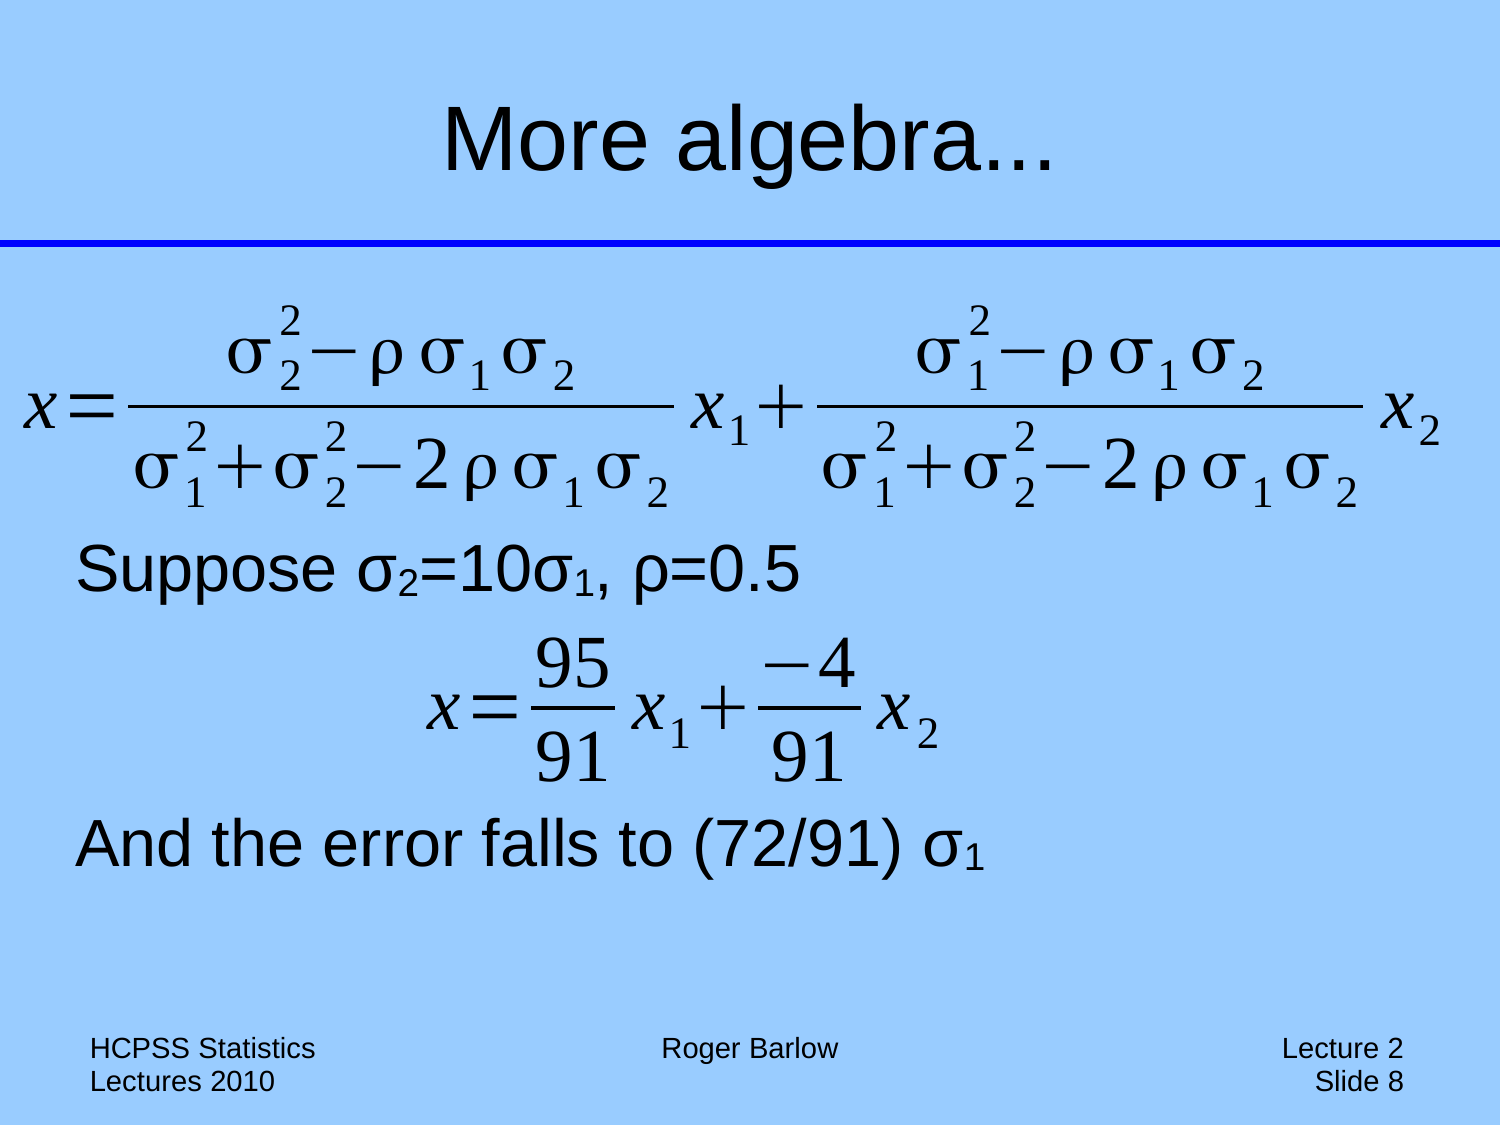

# More algebra...
Suppose σ2=10σ1, ρ=0.5
And the error falls to (72/91) σ1
8